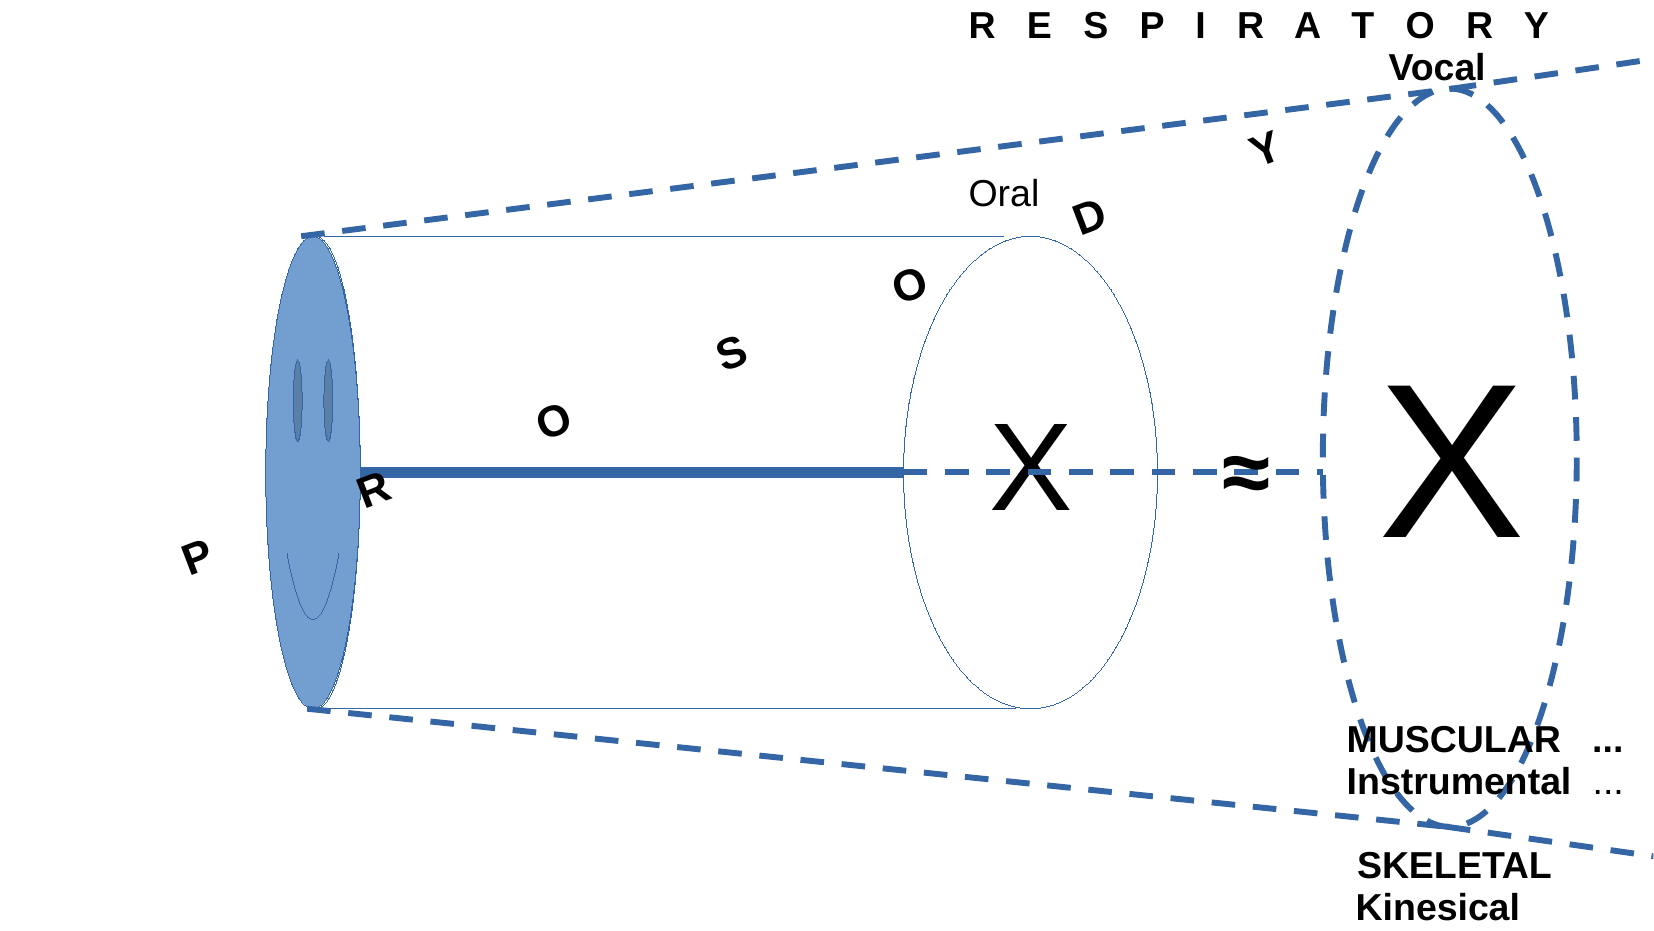

R E S P I R A T O R Y
 Vocal
Oral
 MUSCULAR ...
 Instrumental ...
 SKELETAL Kinesical
P R O S O D Y
X
X
≈